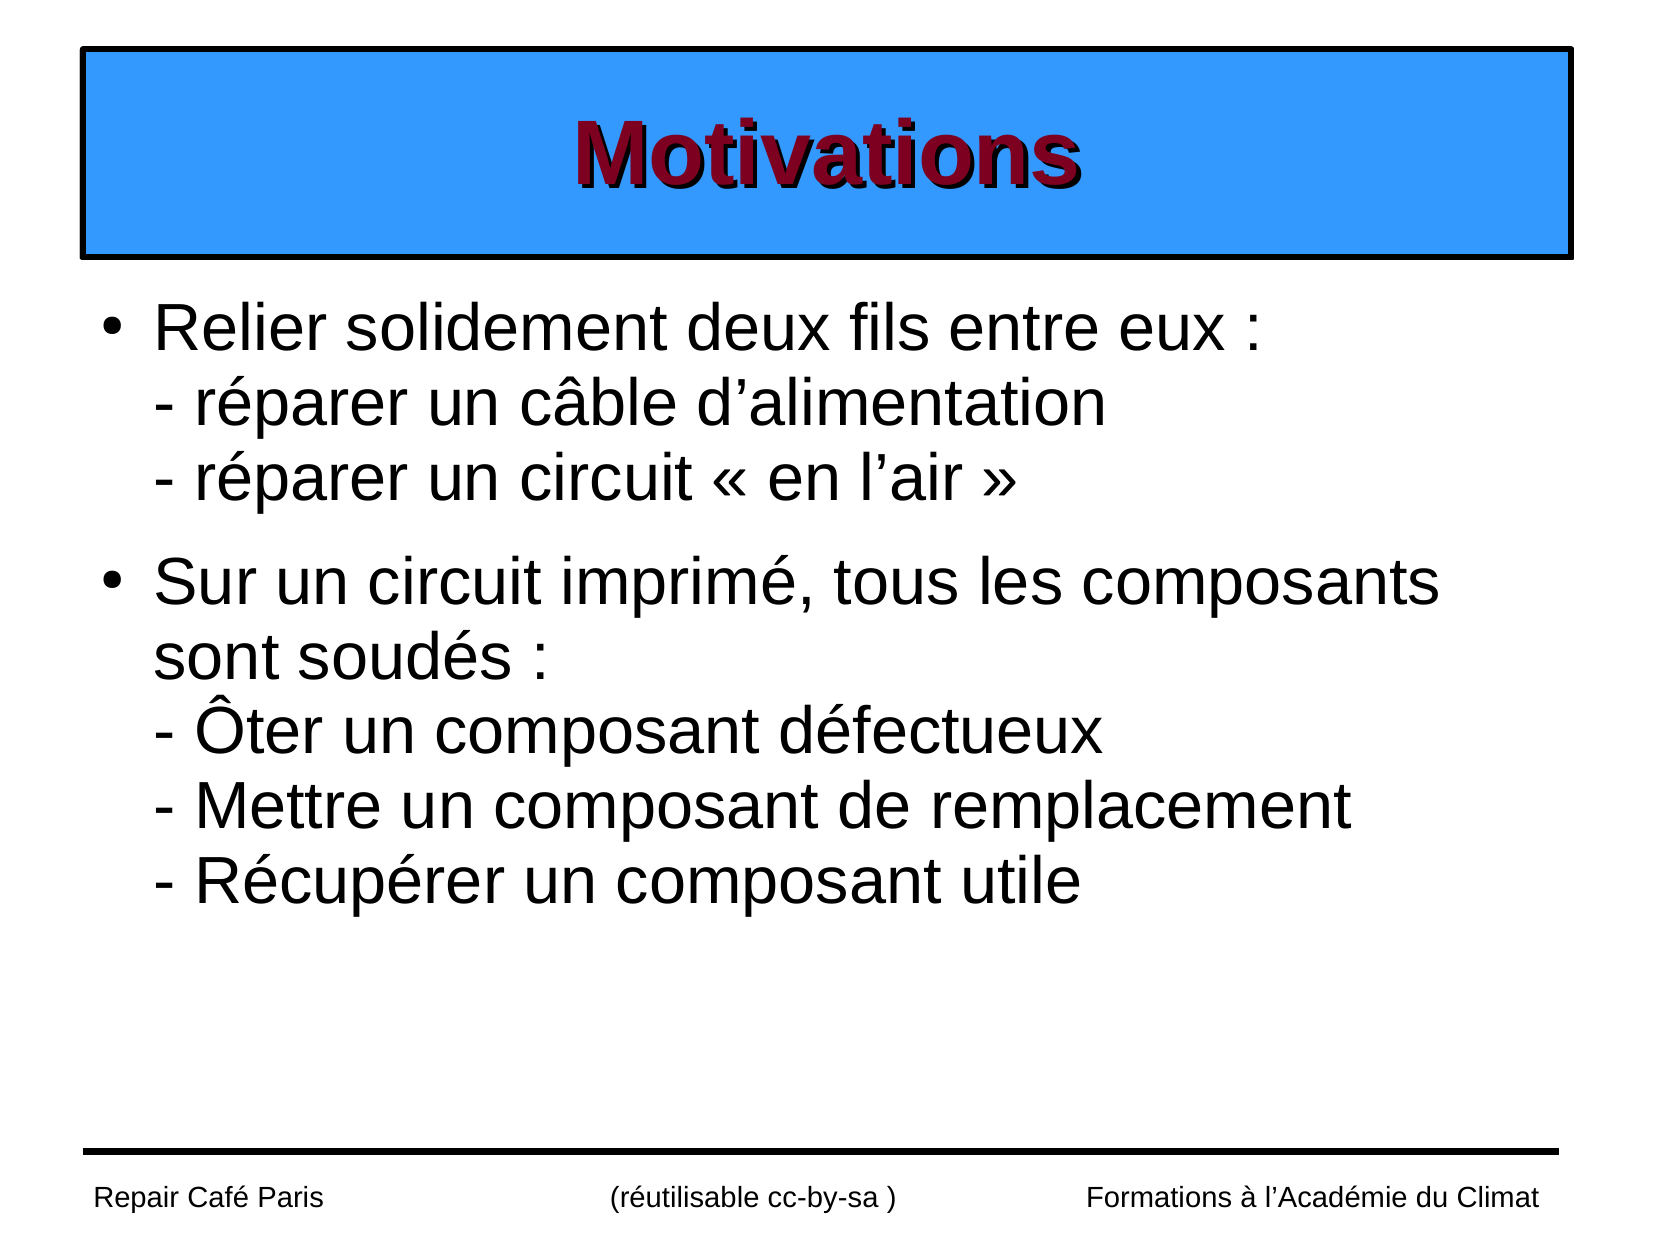

# Motivations
Relier solidement deux fils entre eux :
- réparer un câble d’alimentation
- réparer un circuit « en l’air »
Sur un circuit imprimé, tous les composants sont soudés :
- Ôter un composant défectueux
- Mettre un composant de remplacement
- Récupérer un composant utile